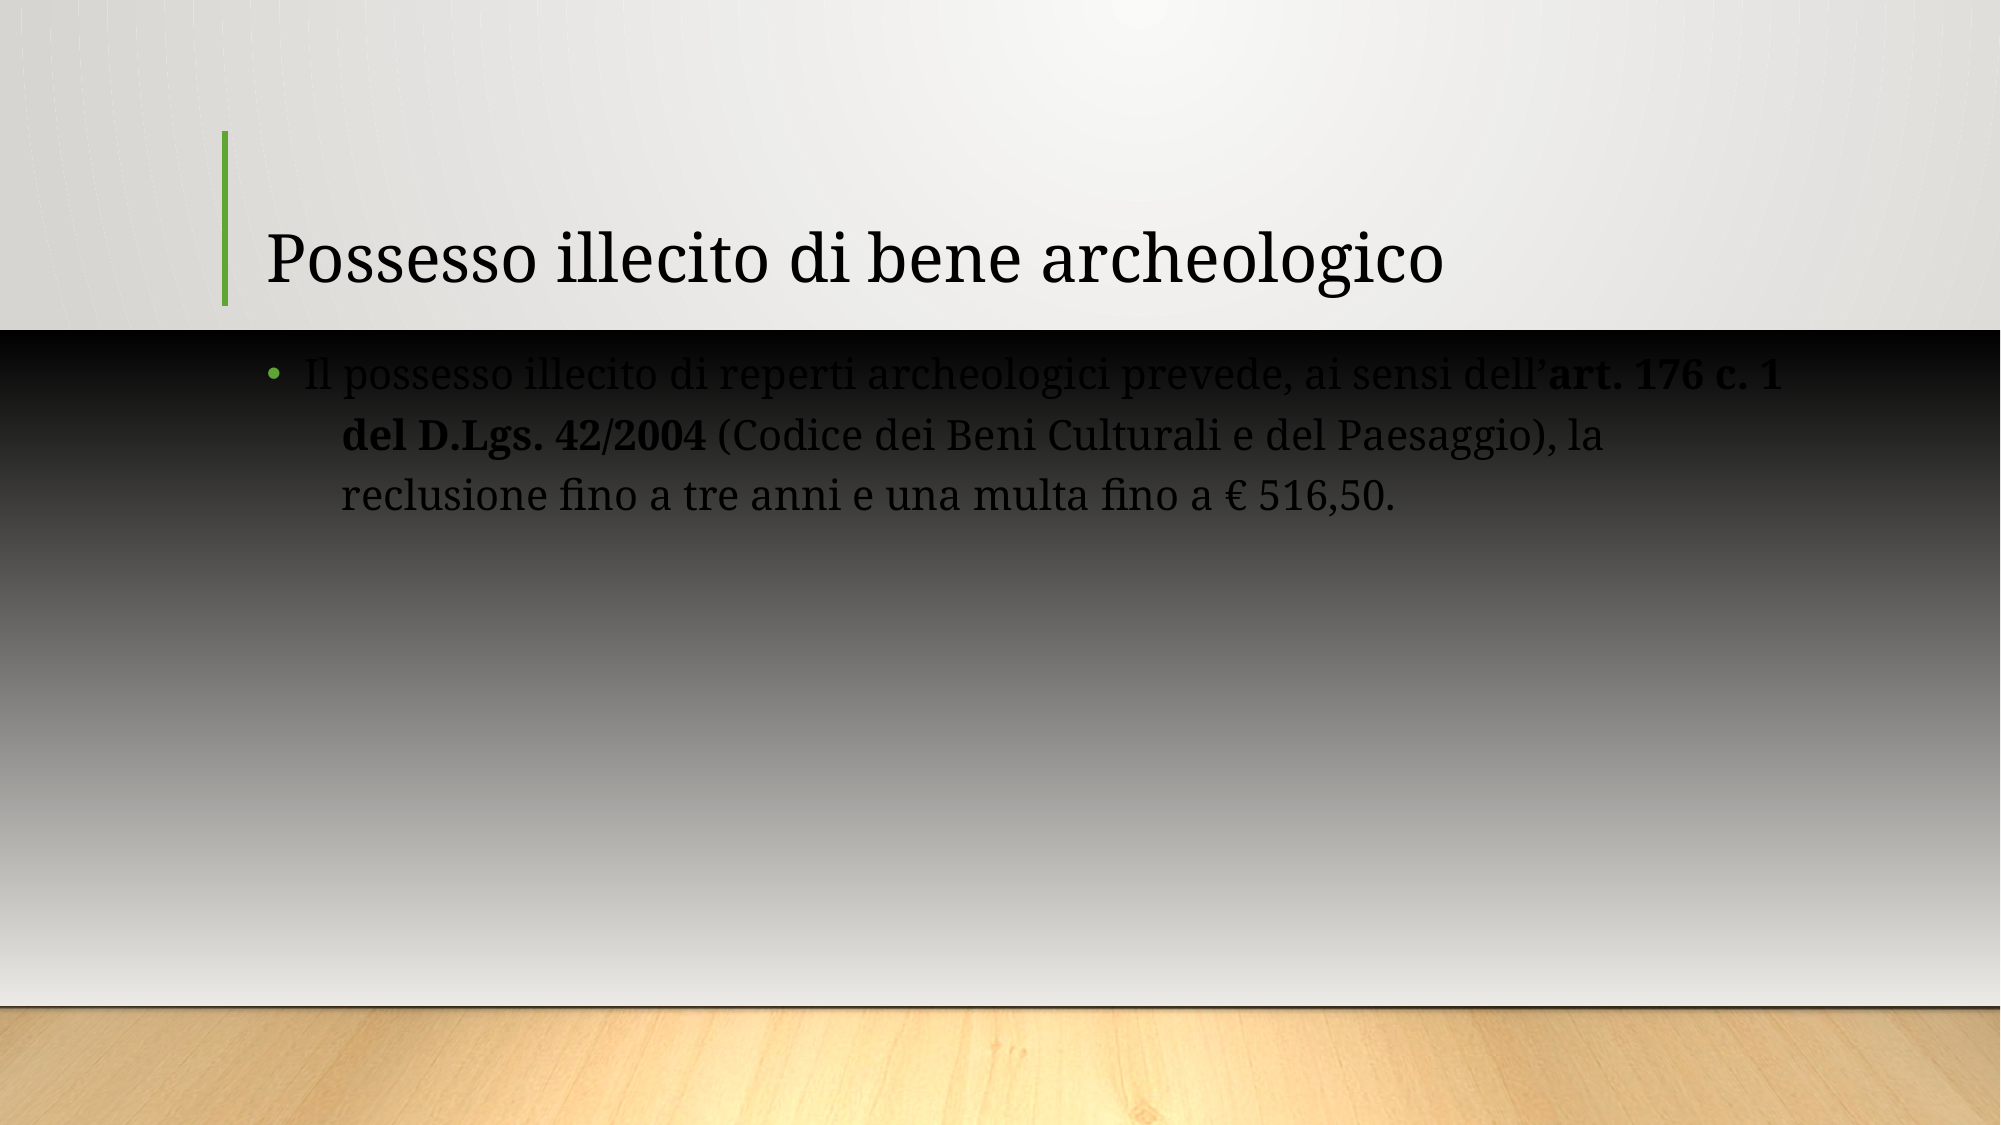

# Possesso illecito di bene archeologico
Il possesso illecito di reperti archeologici prevede, ai sensi dell’art. 176 c. 1 del D.Lgs. 42/2004 (Codice dei Beni Culturali e del Paesaggio), la reclusione fino a tre anni e una multa fino a € 516,50.